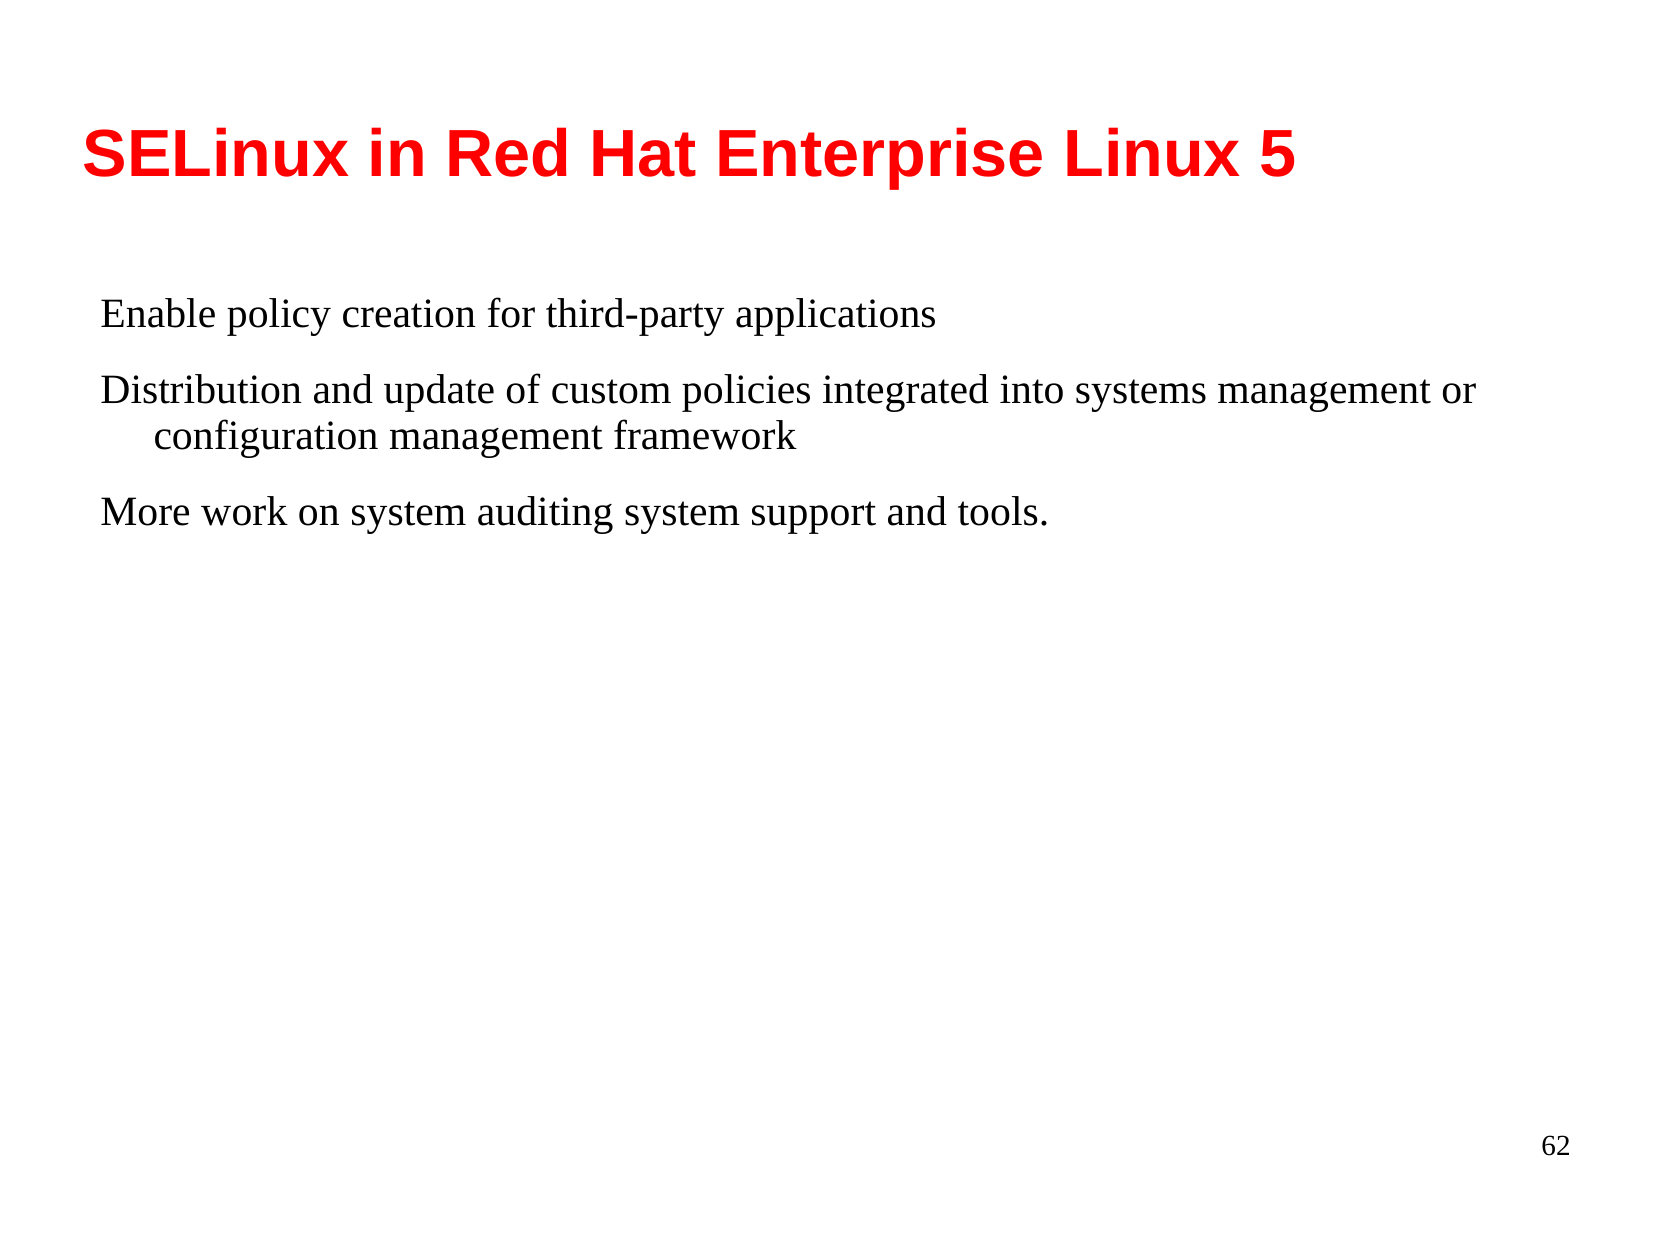

# SELinux in Red Hat Enterprise Linux 5
Enable policy creation for third-party applications
Distribution and update of custom policies integrated into systems management or configuration management framework
More work on system auditing system support and tools.